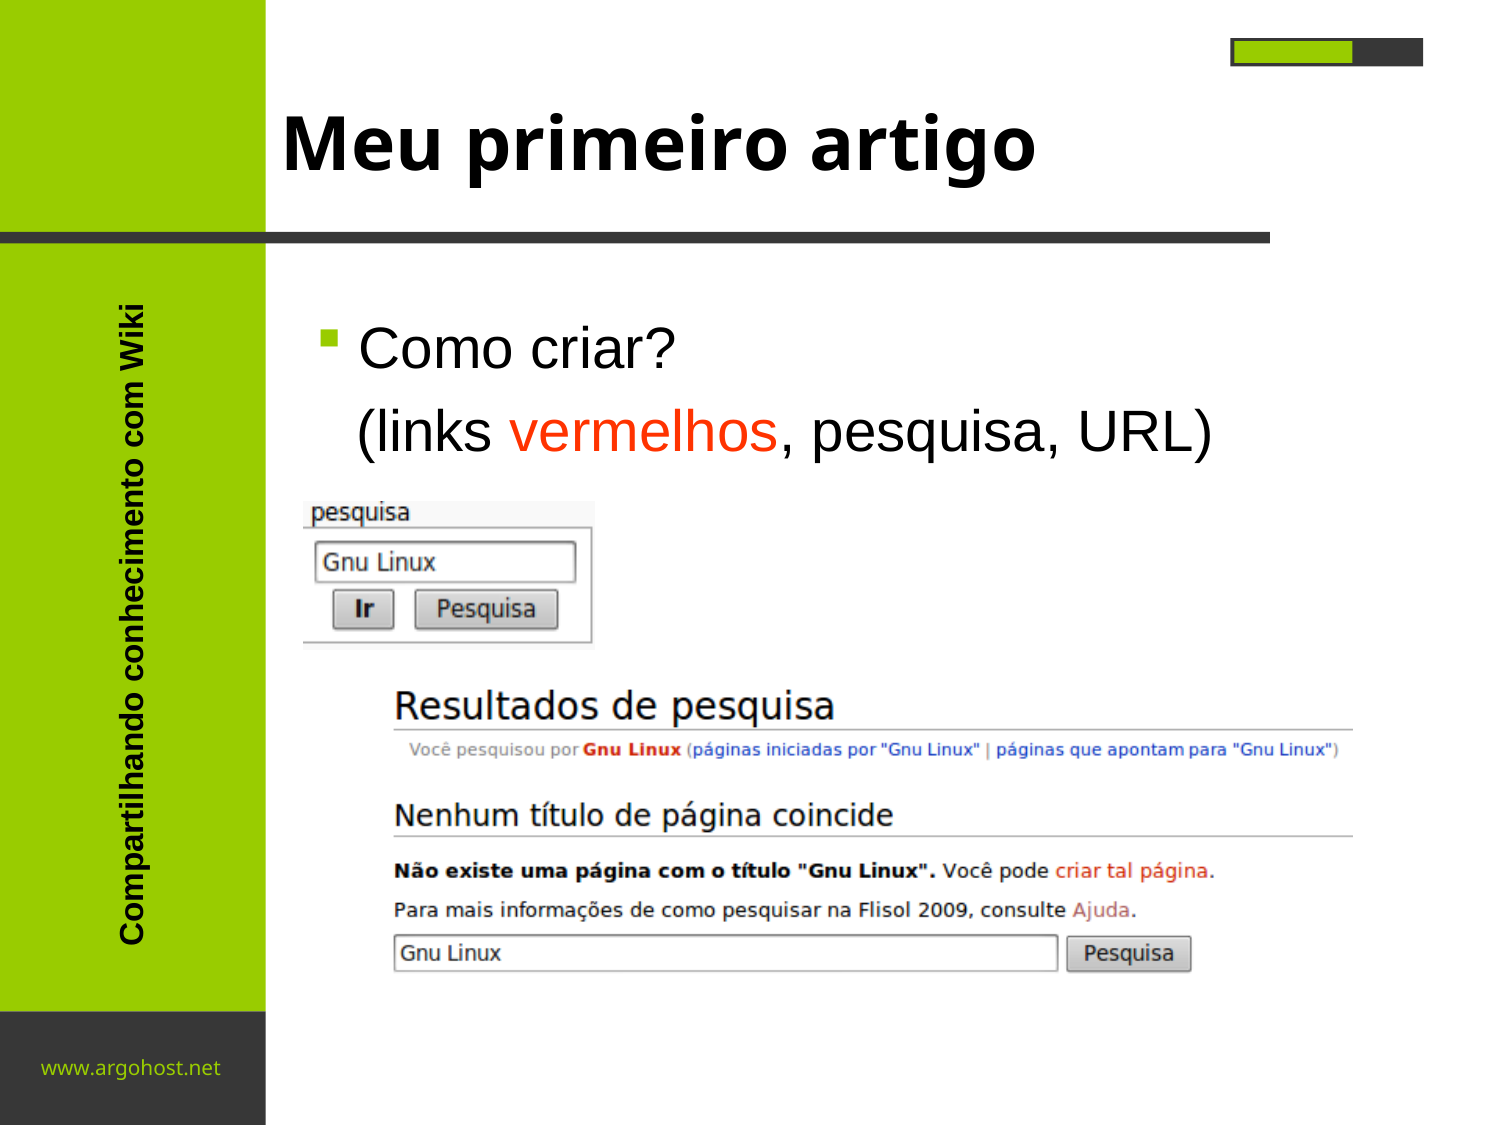

Meu primeiro artigo
 Como criar?
(links vermelhos, pesquisa, URL)
Compartilhando conhecimento com Wiki
www.argohost.net